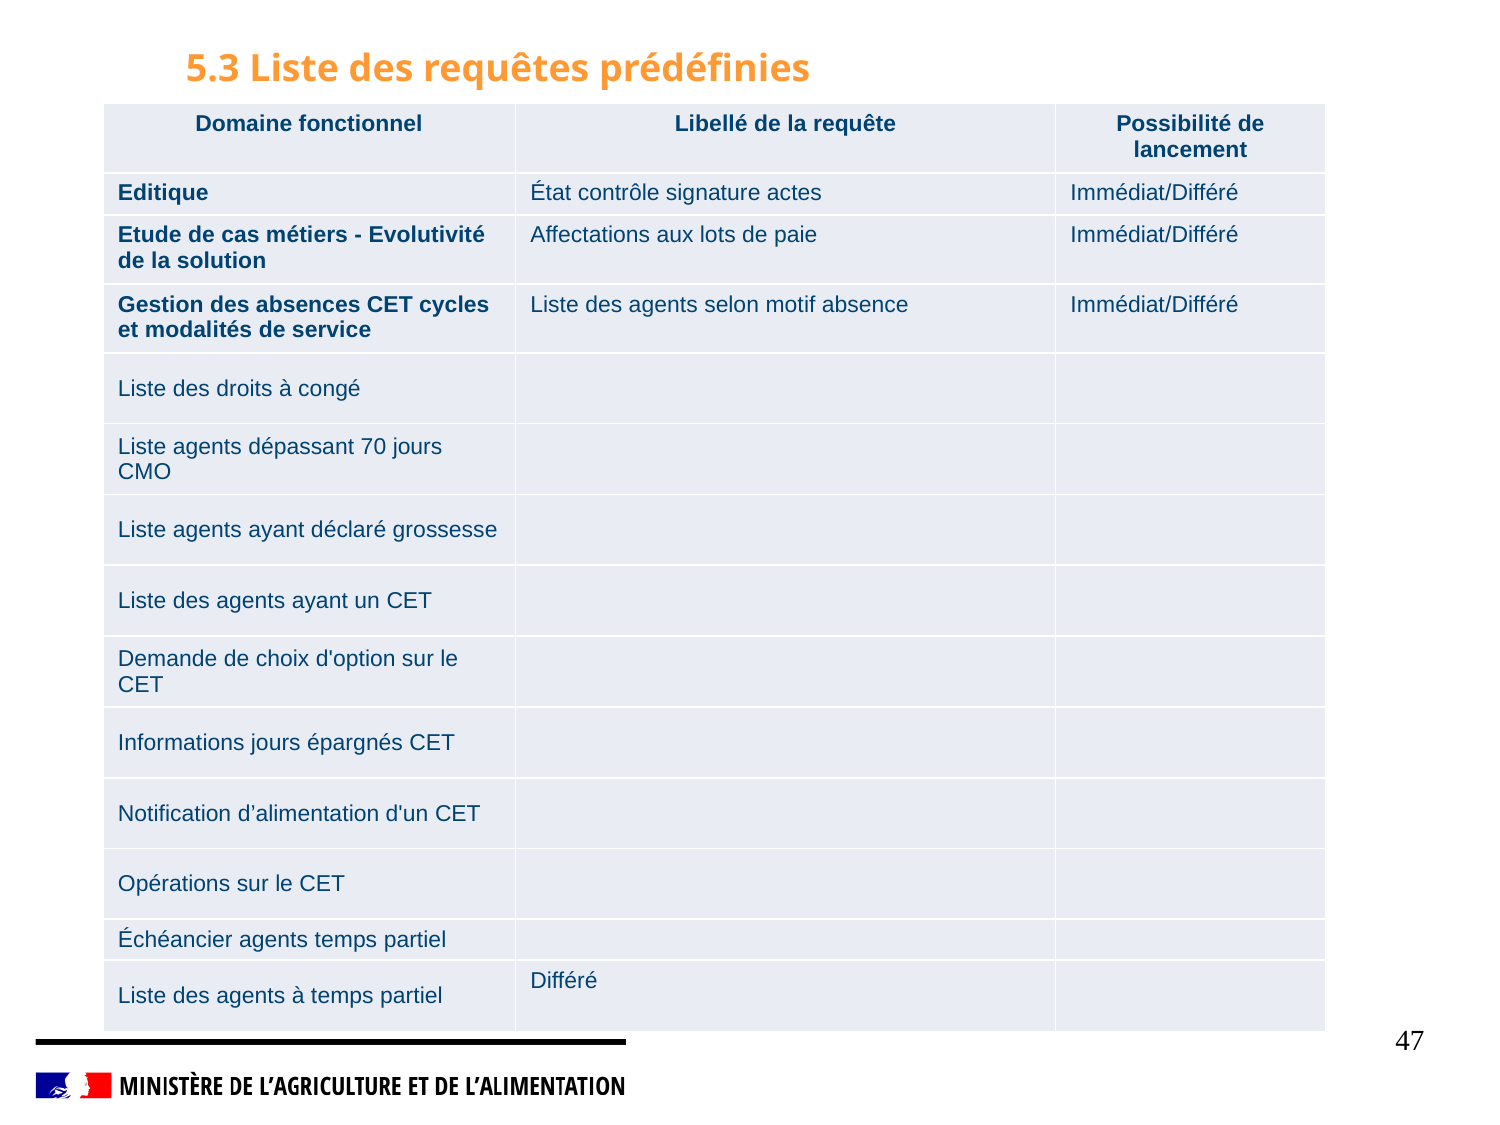

5.3 Liste des requêtes prédéfinies
| Domaine fonctionnel | Libellé de la requête | Possibilité de lancement |
| --- | --- | --- |
| Editique | État contrôle signature actes | Immédiat/Différé |
| Etude de cas métiers - Evolutivité de la solution | Affectations aux lots de paie | Immédiat/Différé |
| Gestion des absences CET cycles et modalités de service | Liste des agents selon motif absence | Immédiat/Différé |
| Liste des droits à congé | | |
| Liste agents dépassant 70 jours CMO | | |
| Liste agents ayant déclaré grossesse | | |
| Liste des agents ayant un CET | | |
| Demande de choix d'option sur le CET | | |
| Informations jours épargnés CET | | |
| Notification d’alimentation d'un CET | | |
| Opérations sur le CET | | |
| Échéancier agents temps partiel | | |
| Liste des agents à temps partiel | Différé | |